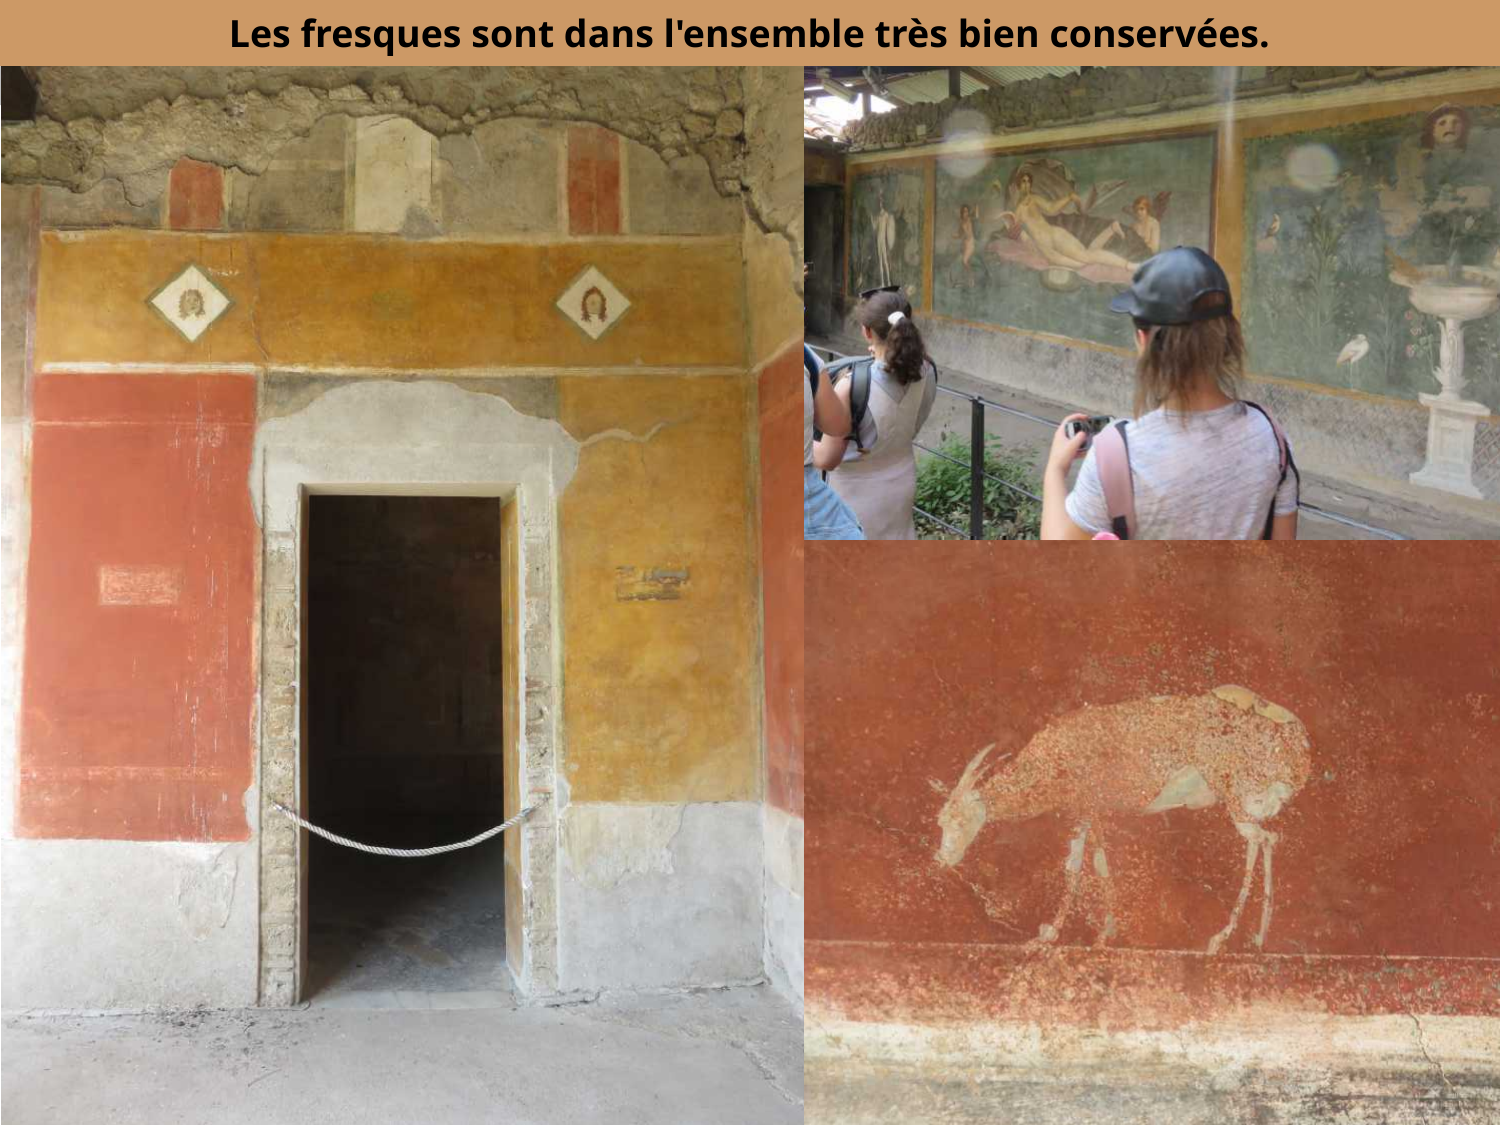

A l’intérieur, atrium, mosaïques et fresques
Les fresques sont dans l'ensemble très bien conservées.